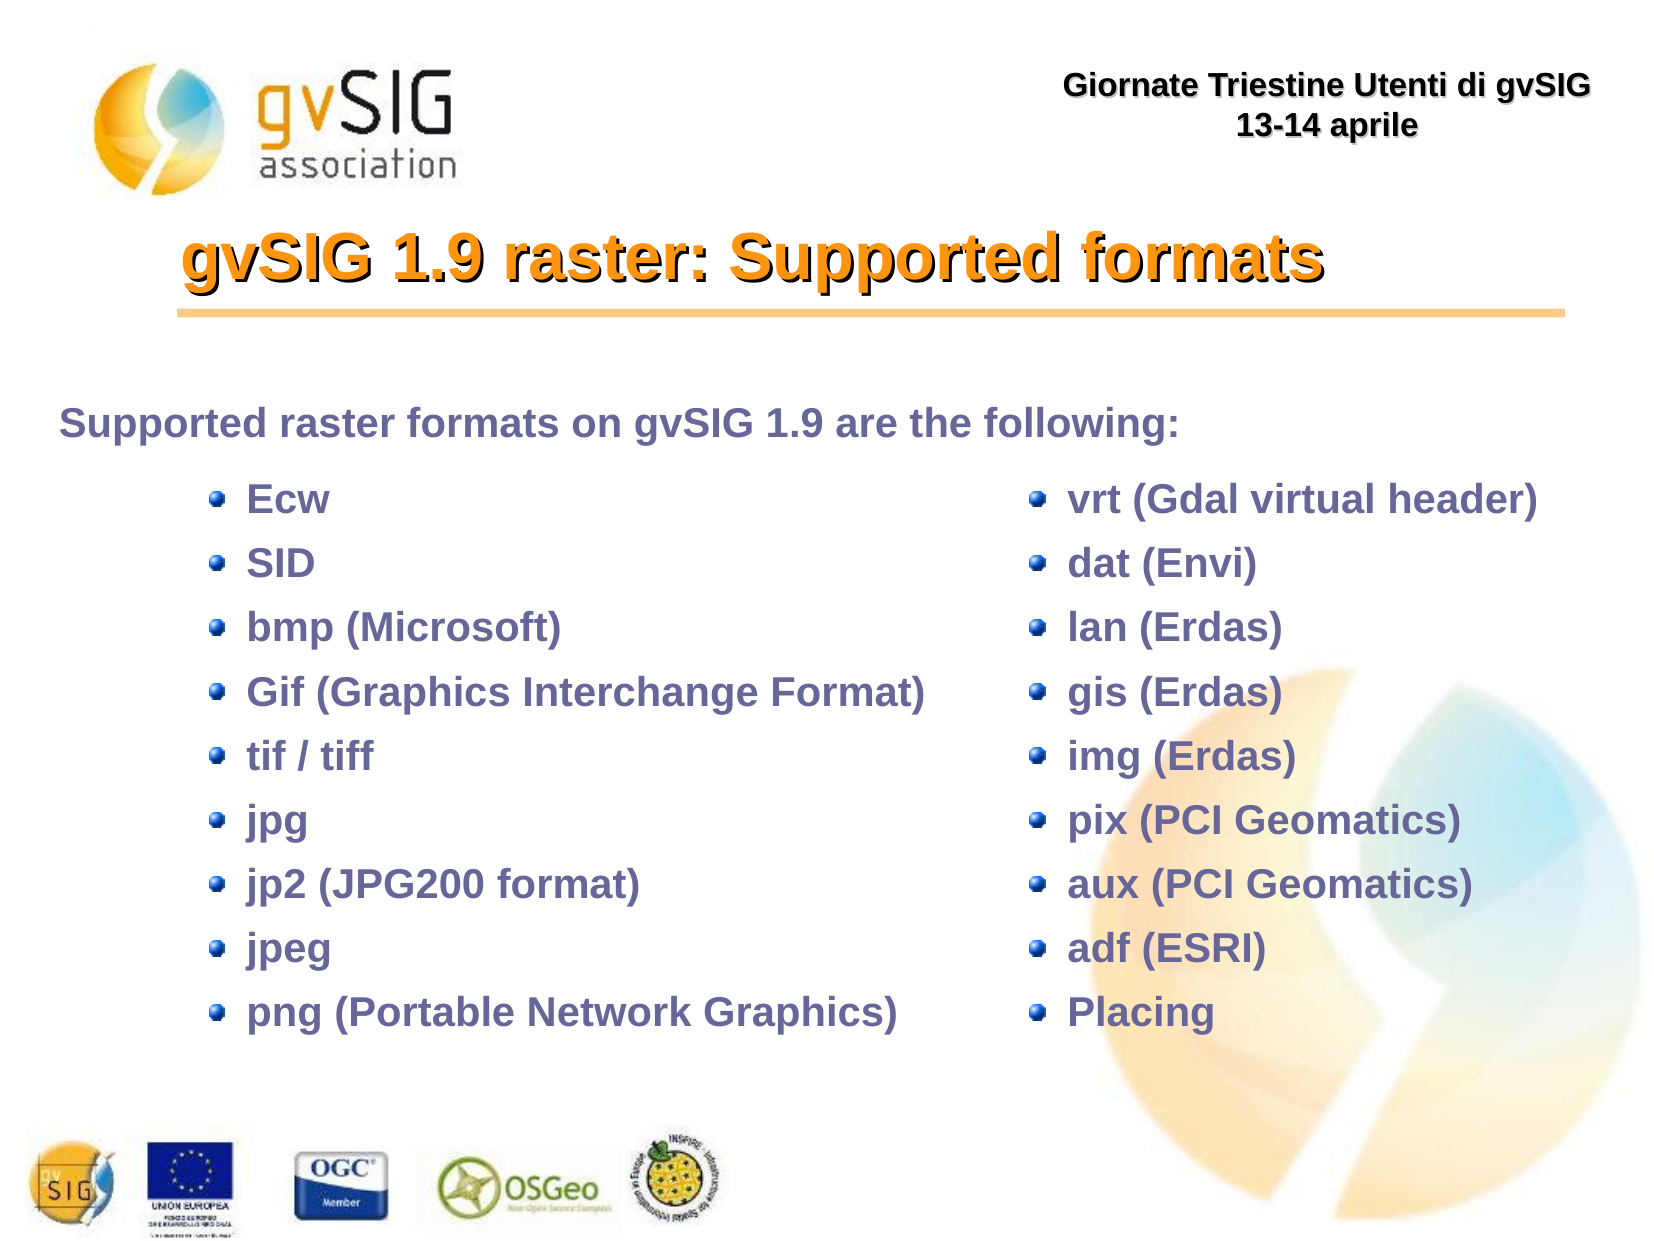

gvSIG 1.9 raster: Supported formats
# Supported raster formats on gvSIG 1.9 are the following:
Ecw
SID
bmp (Microsoft)
Gif (Graphics Interchange Format)
tif / tiff
jpg
jp2 (JPG200 format)
jpeg
png (Portable Network Graphics)
vrt (Gdal virtual header)
dat (Envi)
lan (Erdas)
gis (Erdas)
img (Erdas)
pix (PCI Geomatics)
aux (PCI Geomatics)
adf (ESRI)
Placing